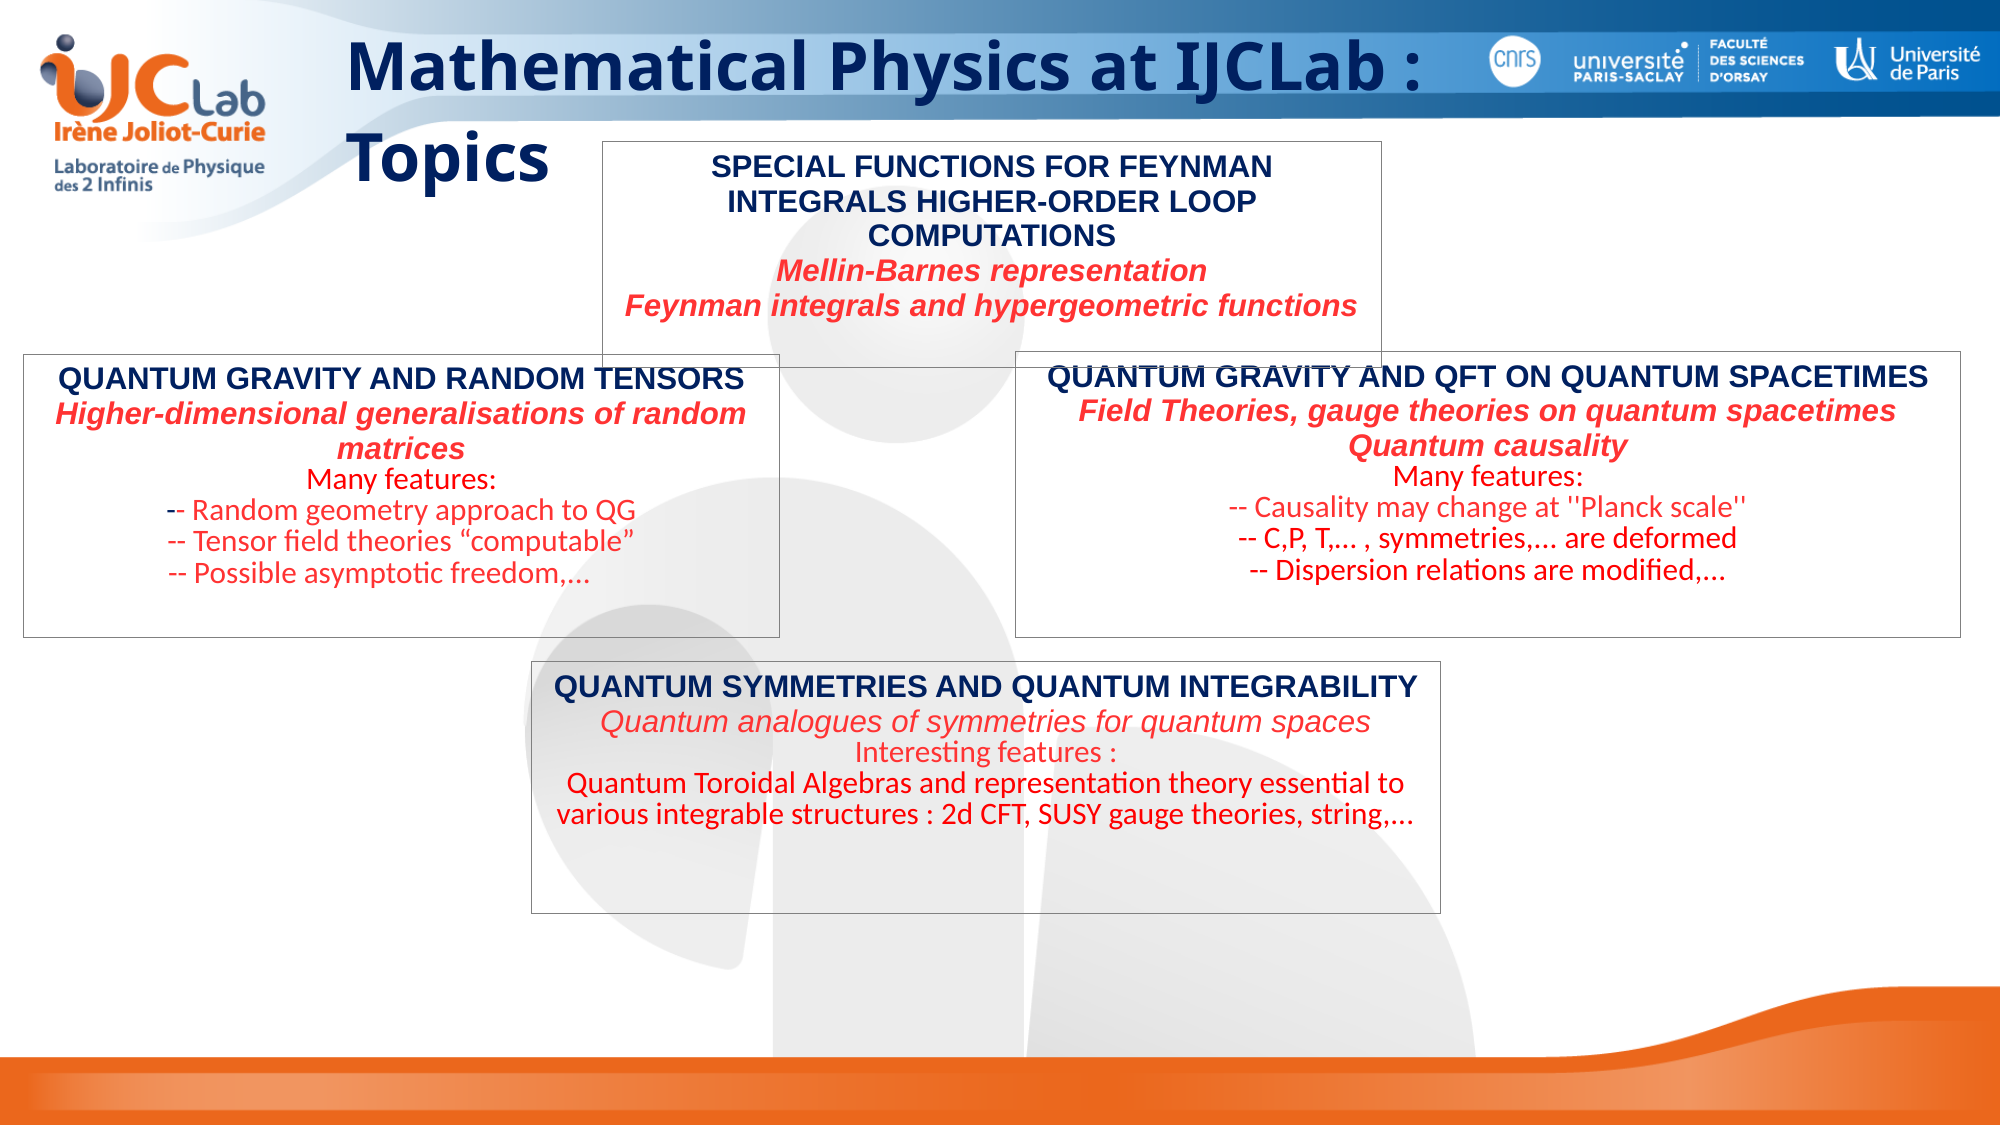

Mathematical Physics at IJCLab : Topics
#
SPECIAL FUNCTIONS FOR FEYNMAN INTEGRALS HIGHER-ORDER LOOP COMPUTATIONS
Mellin-Barnes representation
Feynman integrals and hypergeometric functions
QUANTUM GRAVITY AND QFT ON QUANTUM SPACETIMES
Field Theories, gauge theories on quantum spacetimes
Quantum causality
Many features:
-- Causality may change at ''Planck scale''
-- C,P, T,… , symmetries,... are deformed
-- Dispersion relations are modified,...
QUANTUM GRAVITY AND RANDOM TENSORS
Higher-dimensional generalisations of random matrices
Many features:
-- Random geometry approach to QG
-- Tensor field theories “computable”
	 -- Possible asymptotic freedom,...
QUANTUM SYMMETRIES AND QUANTUM INTEGRABILITY
Quantum analogues of symmetries for quantum spaces
Interesting features :
Quantum Toroidal Algebras and representation theory essential to various integrable structures : 2d CFT, SUSY gauge theories, string,...